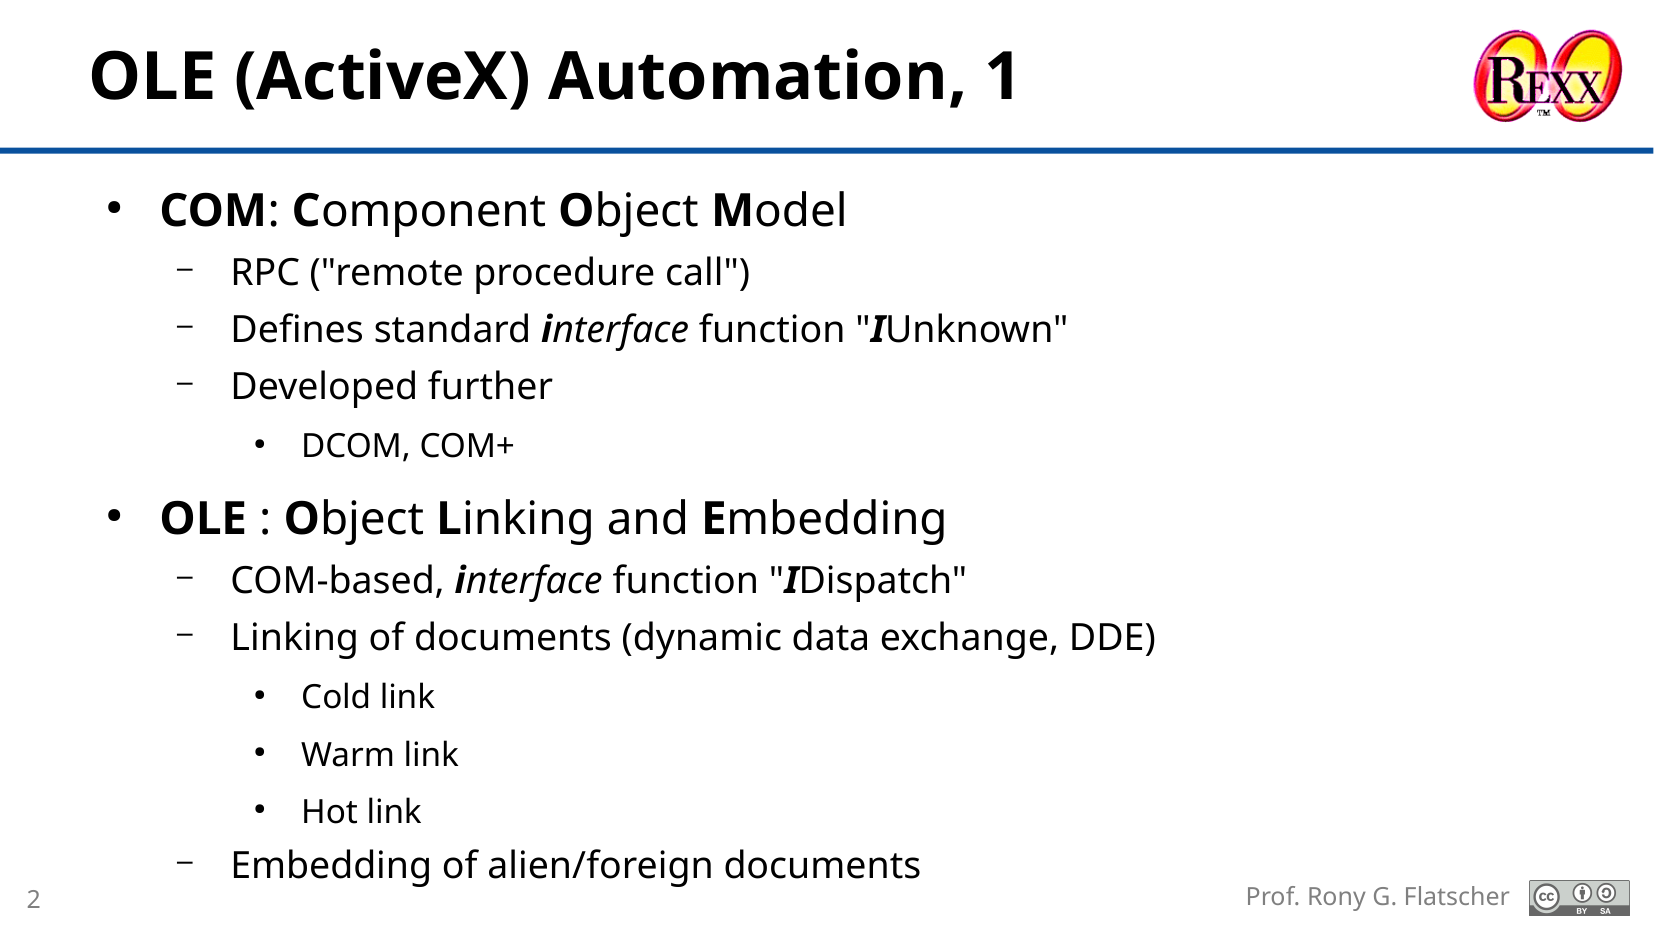

# OLE (ActiveX) Automation, 1
COM: Component Object Model
RPC ("remote procedure call")
Defines standard interface function "IUnknown"
Developed further
DCOM, COM+
OLE : Object Linking and Embedding
COM-based, interface function "IDispatch"
Linking of documents (dynamic data exchange, DDE)
Cold link
Warm link
Hot link
Embedding of alien/foreign documents